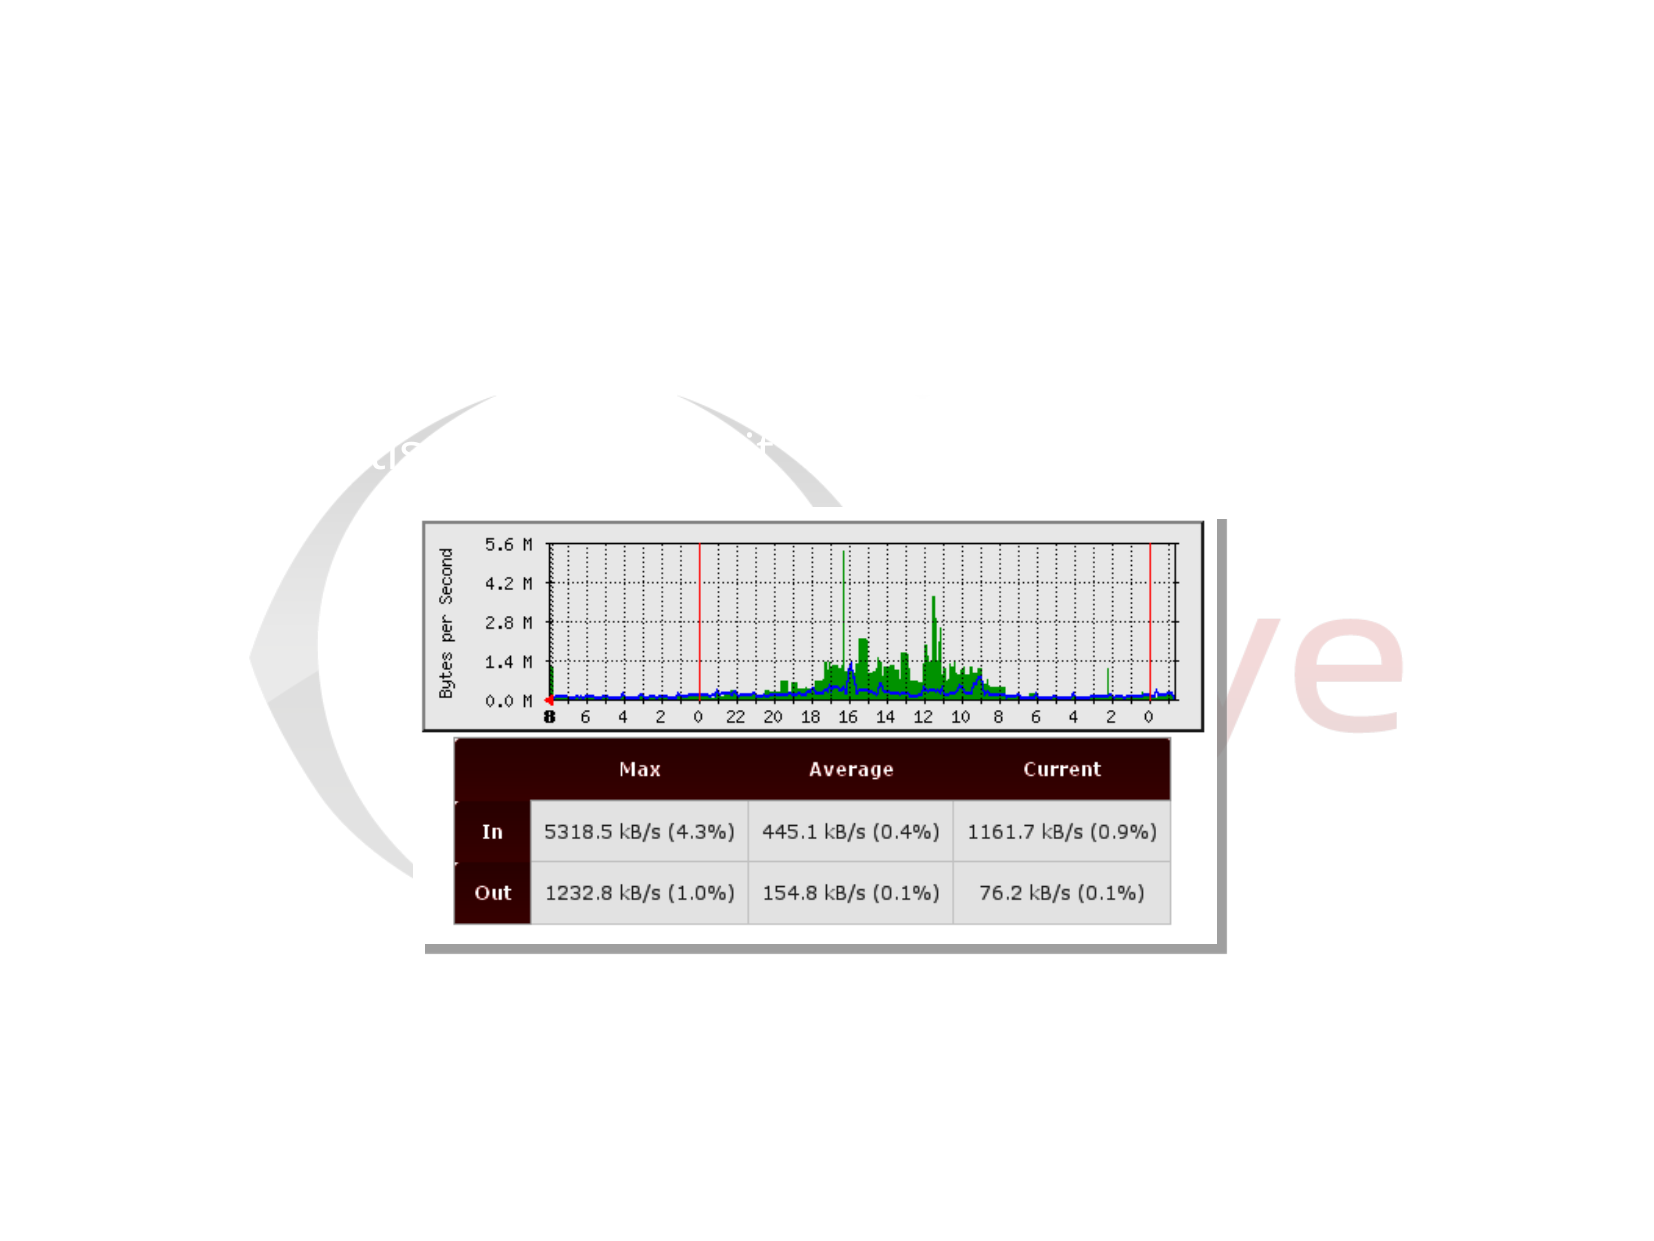

# Monitoring et gestion réseau
Gestion des ports d'équipement
Statistiques de débit